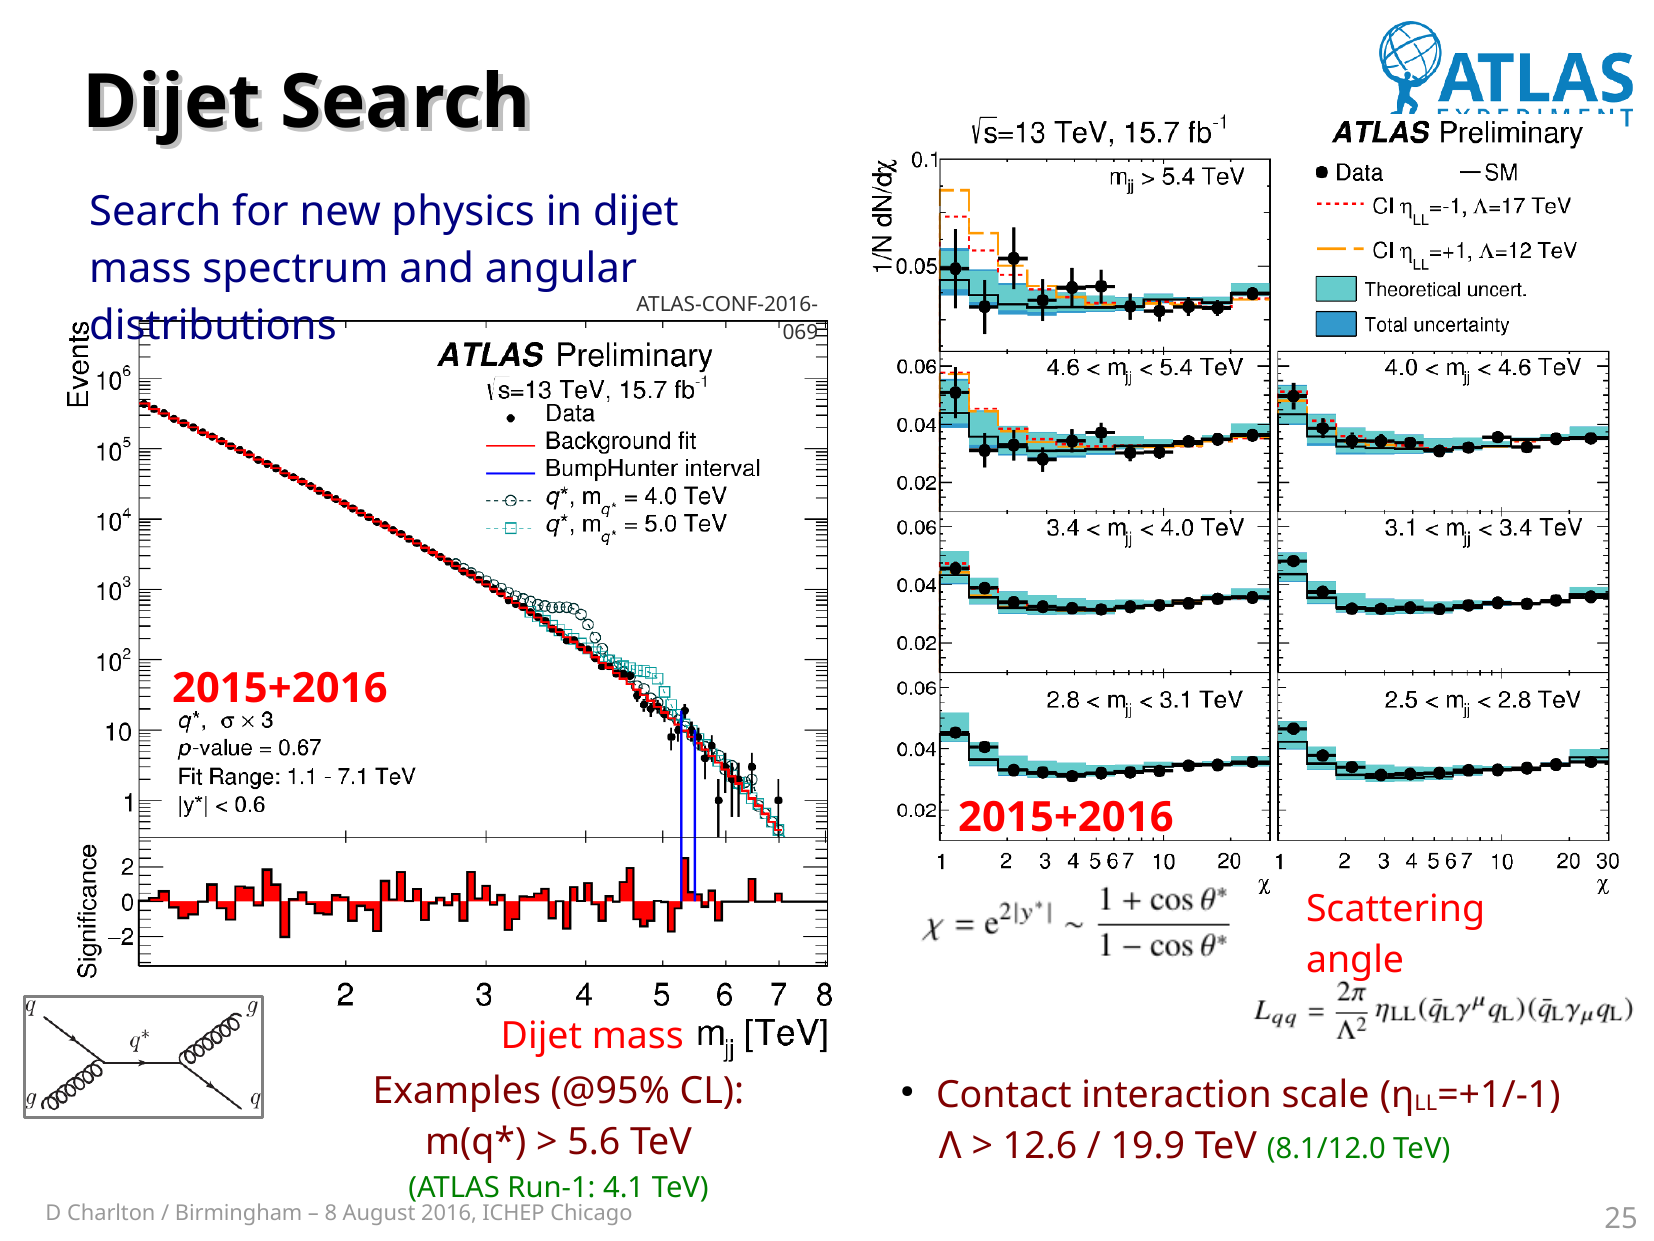

# Dijet Search
Search for new physics in dijet mass spectrum and angular distributions
ATLAS-CONF-2016-069
2015+2016
2015+2016
Scattering angle
Dijet mass
Examples (@95% CL):
m(q*) > 5.6 TeV
(ATLAS Run-1: 4.1 TeV)
Contact interaction scale (ηLL=+1/-1)
	Λ > 12.6 / 19.9 TeV (8.1/12.0 TeV)